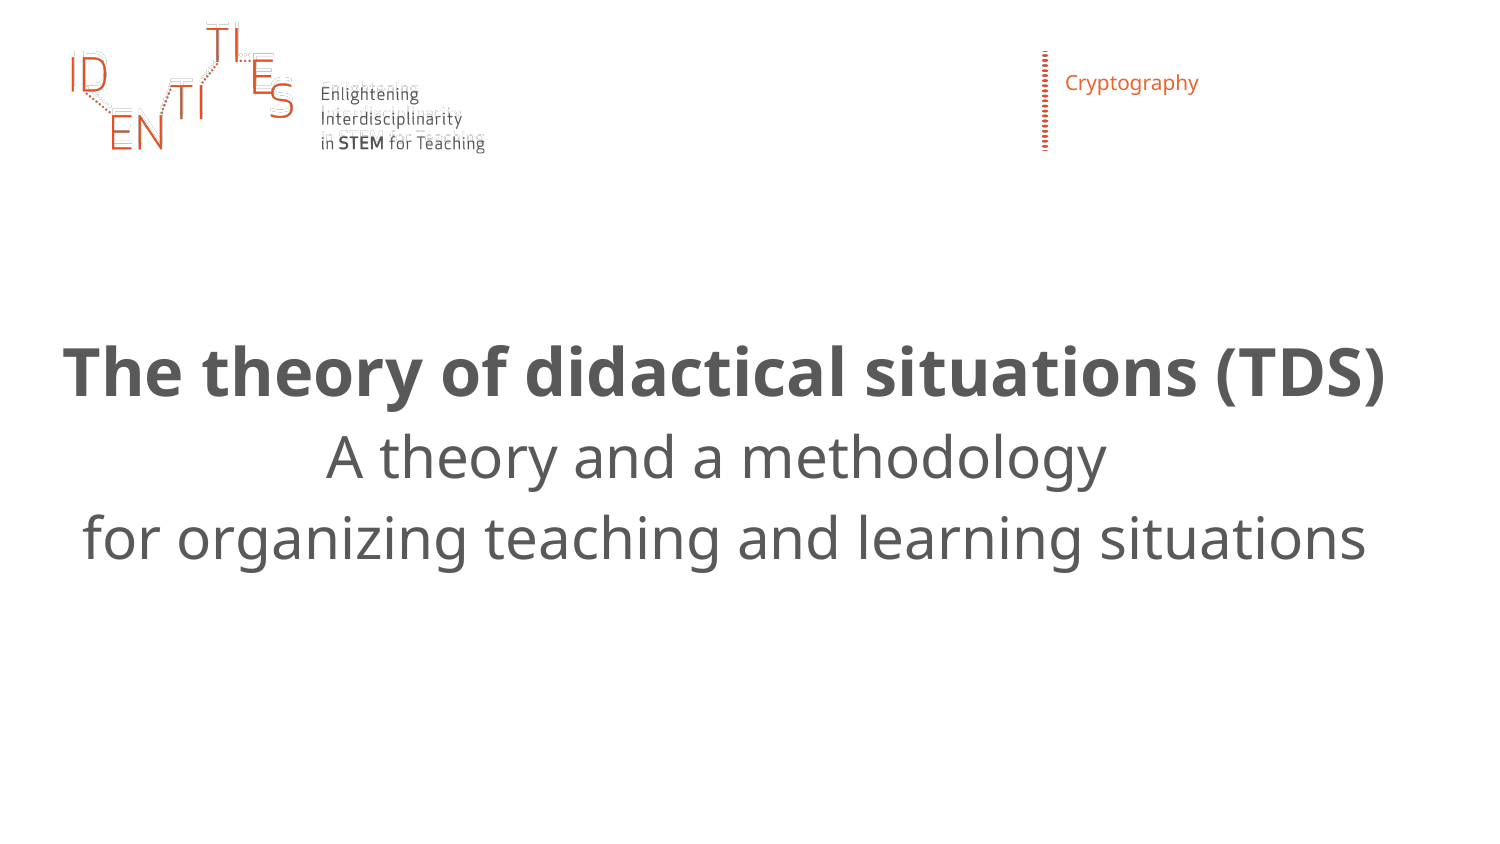

Cryptography
The theory of didactical situations (TDS)
A theory and a methodology
for organizing teaching and learning situations